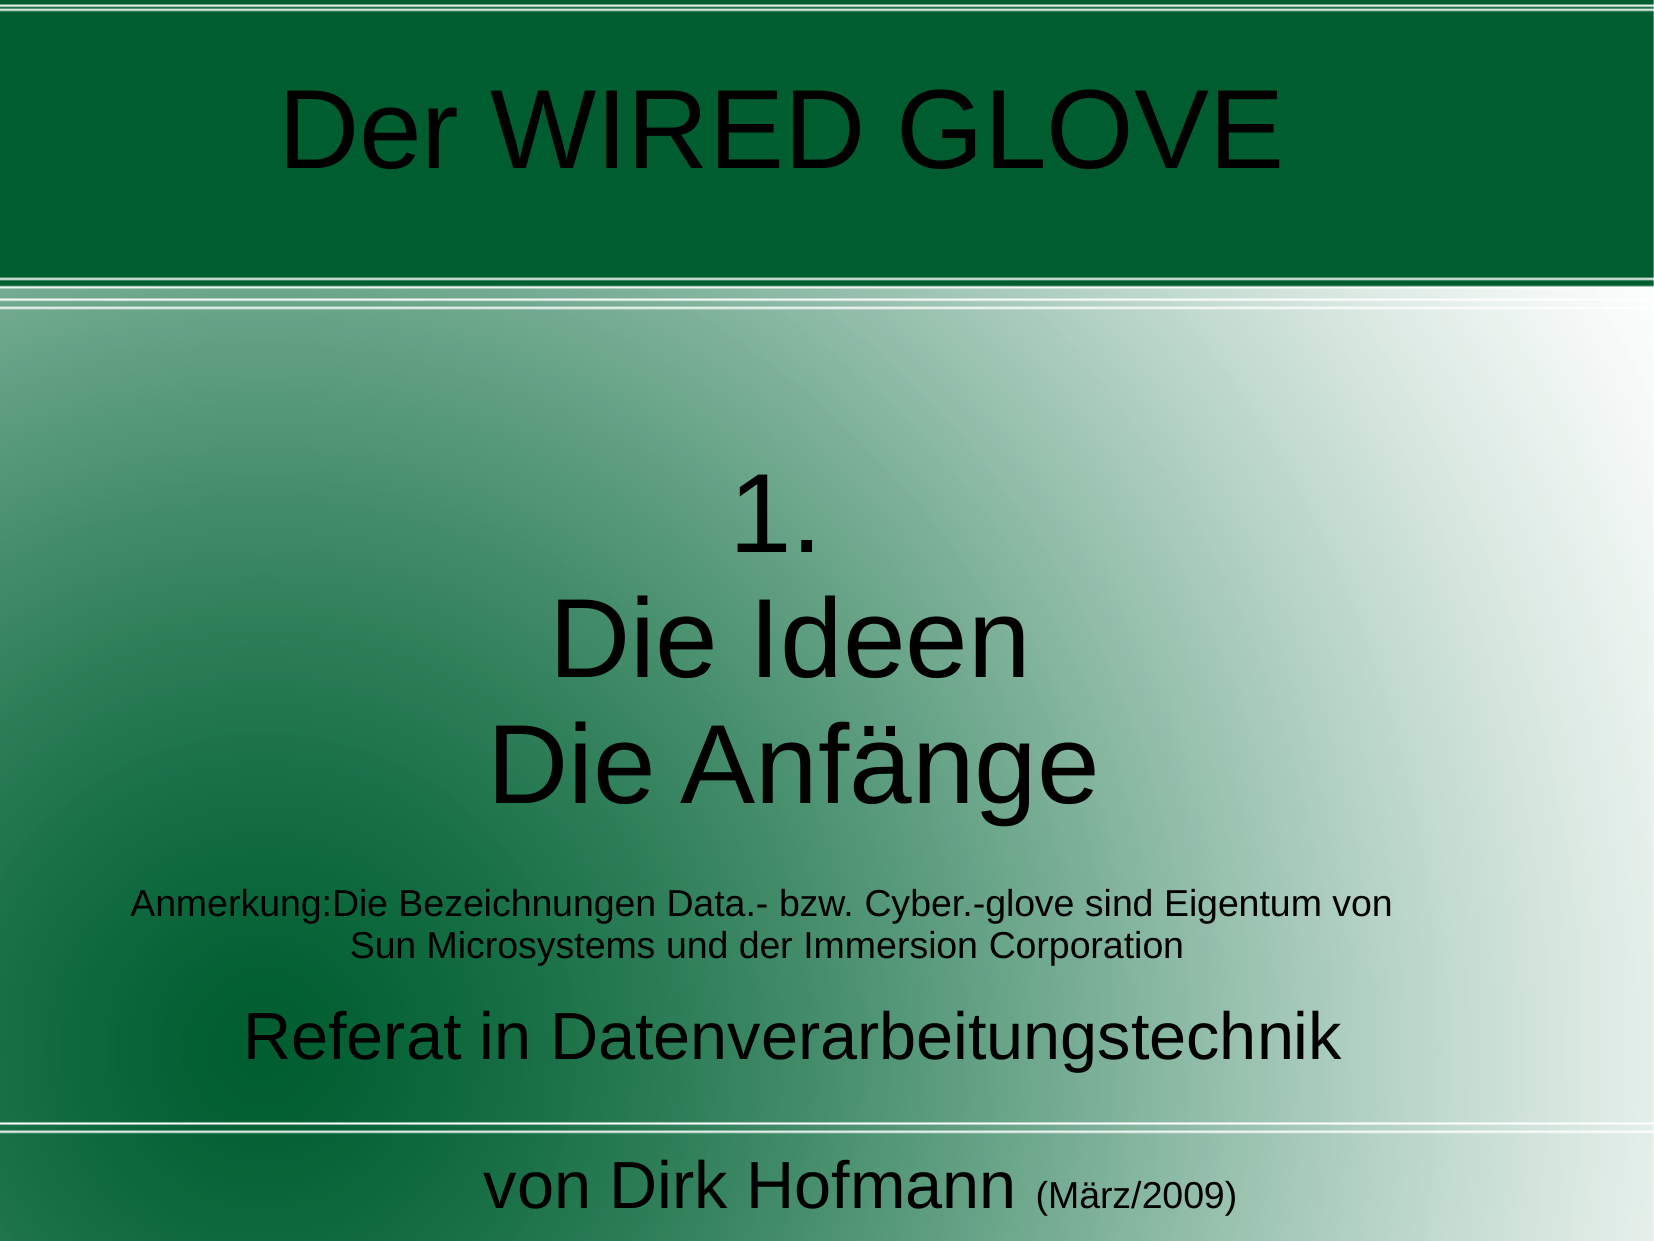

Der WIRED GLOVE
 1.
 Die Ideen
Die Anfänge
Anmerkung:Die Bezeichnungen Data.- bzw. Cyber.-glove sind Eigentum von
Sun Microsystems und der Immersion Corporation
Referat in Datenverarbeitungstechnik
 von Dirk Hofmann (März/2009)